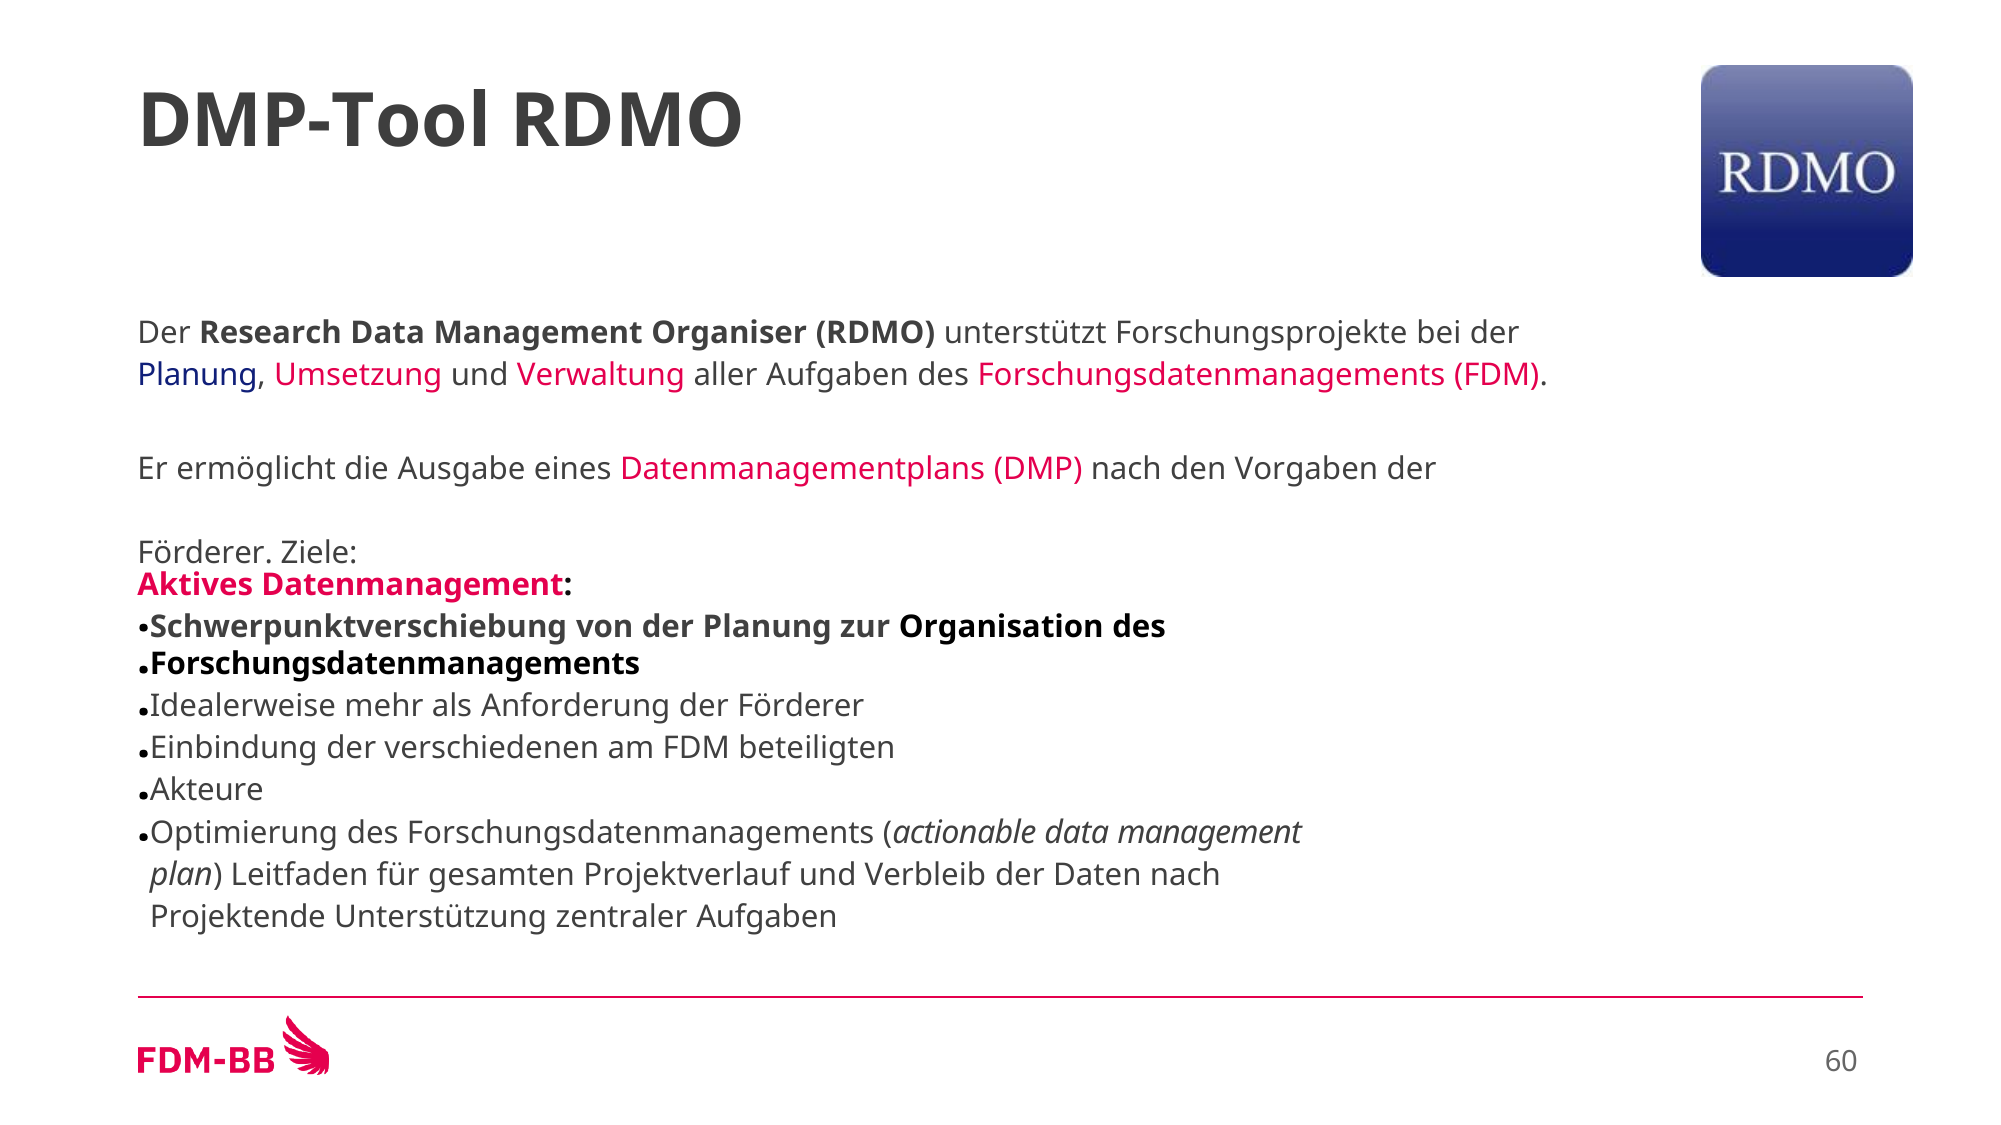

# DMP-Tool RDMO
Der Research Data Management Organiser (RDMO) unterstützt Forschungsprojekte bei der Planung, Umsetzung und Verwaltung aller Aufgaben des Forschungsdatenmanagements (FDM).
Er ermöglicht die Ausgabe eines Datenmanagementplans (DMP) nach den Vorgaben der Förderer. Ziele:
Aktives Datenmanagement:
Schwerpunktverschiebung von der Planung zur Organisation des Forschungsdatenmanagements
Idealerweise mehr als Anforderung der Förderer Einbindung der verschiedenen am FDM beteiligten Akteure
Optimierung des Forschungsdatenmanagements (actionable data management plan) Leitfaden für gesamten Projektverlauf und Verbleib der Daten nach Projektende Unterstützung zentraler Aufgaben
60